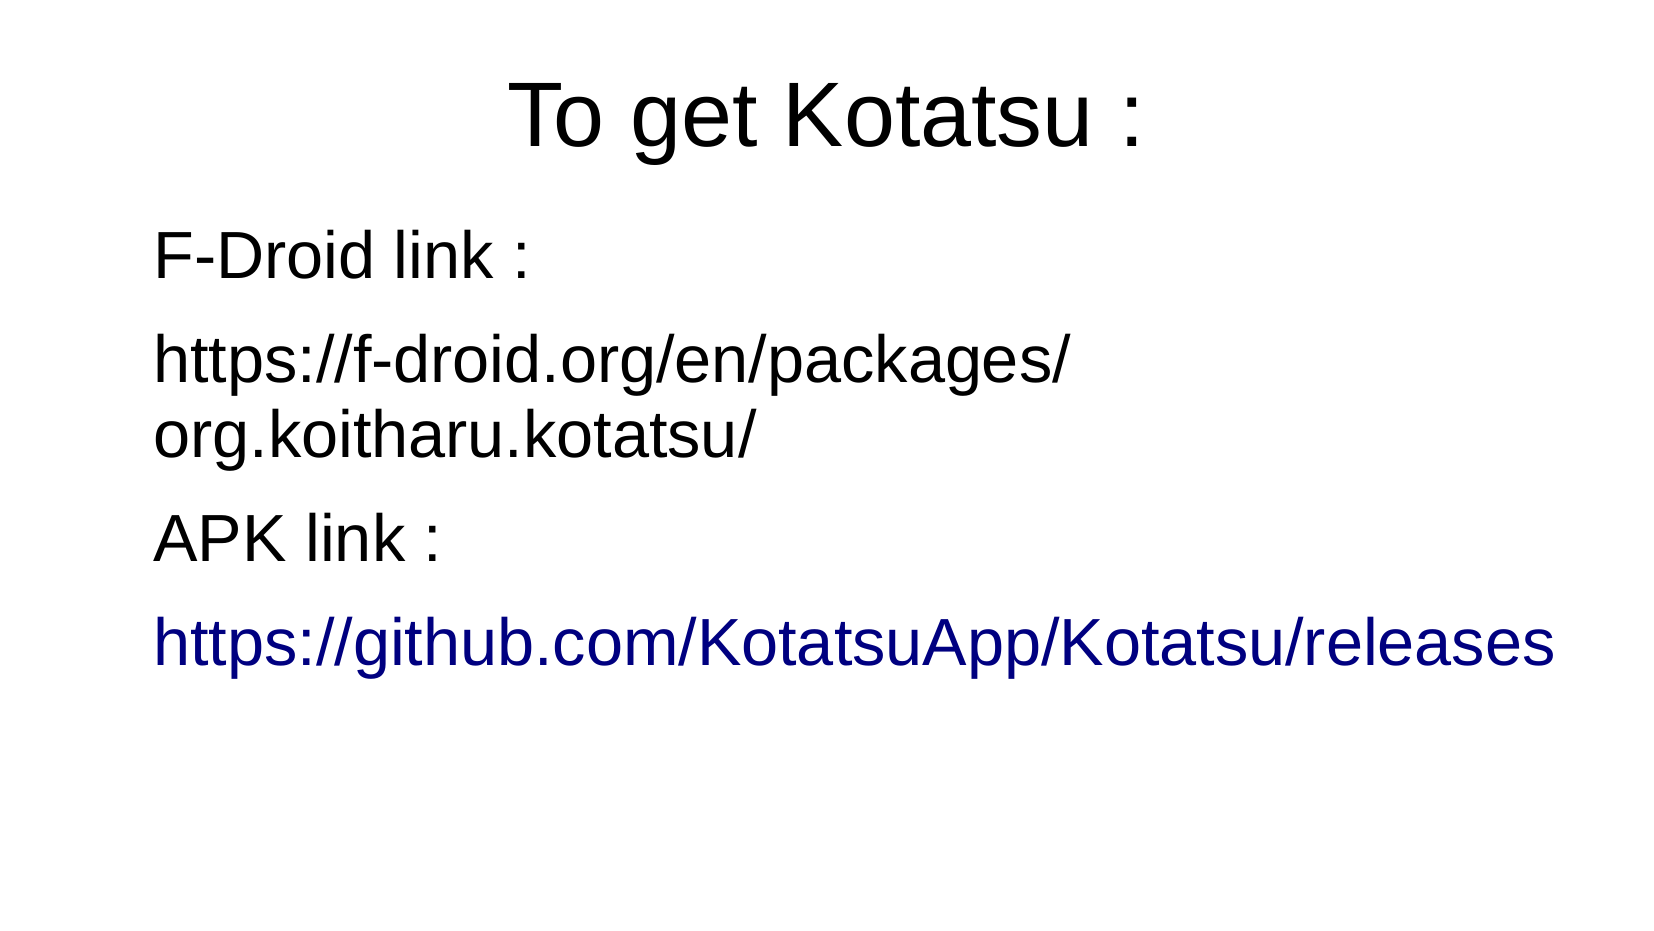

# To get Kotatsu :
F-Droid link :
https://f-droid.org/en/packages/org.koitharu.kotatsu/
APK link :
https://github.com/KotatsuApp/Kotatsu/releases